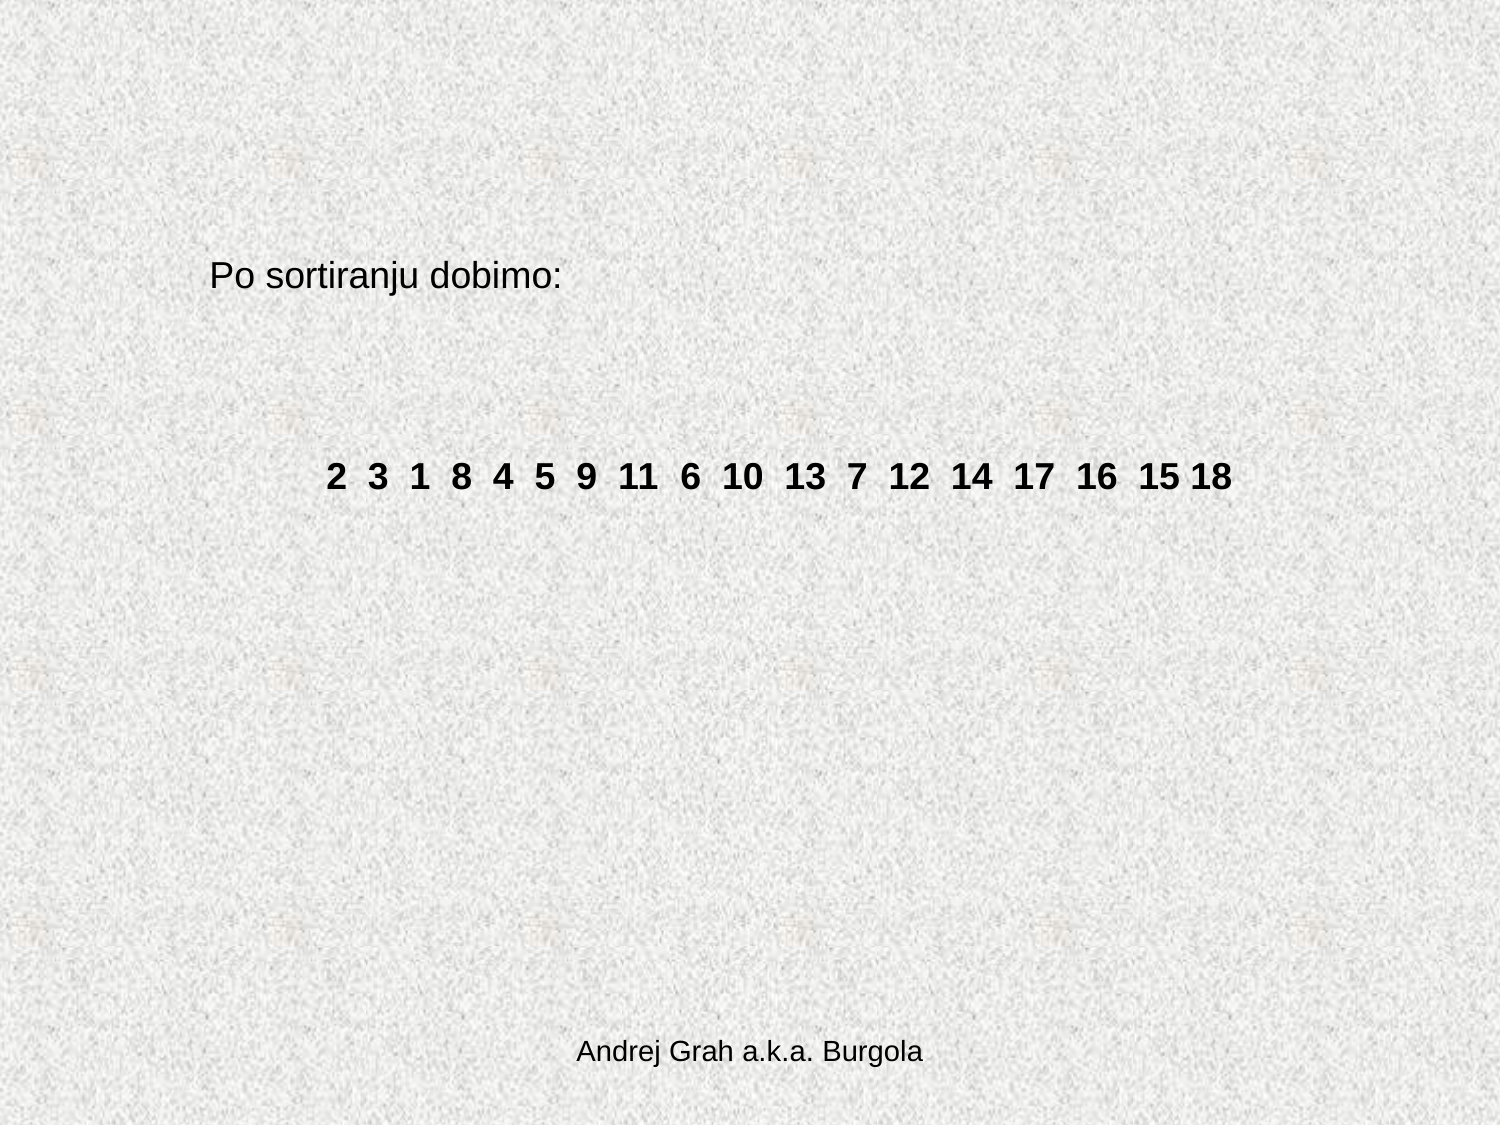

Po sortiranju dobimo:
2 3 1 8 4 5 9 11 6 10 13 7 12 14 17 16 15 18
Andrej Grah a.k.a. Burgola